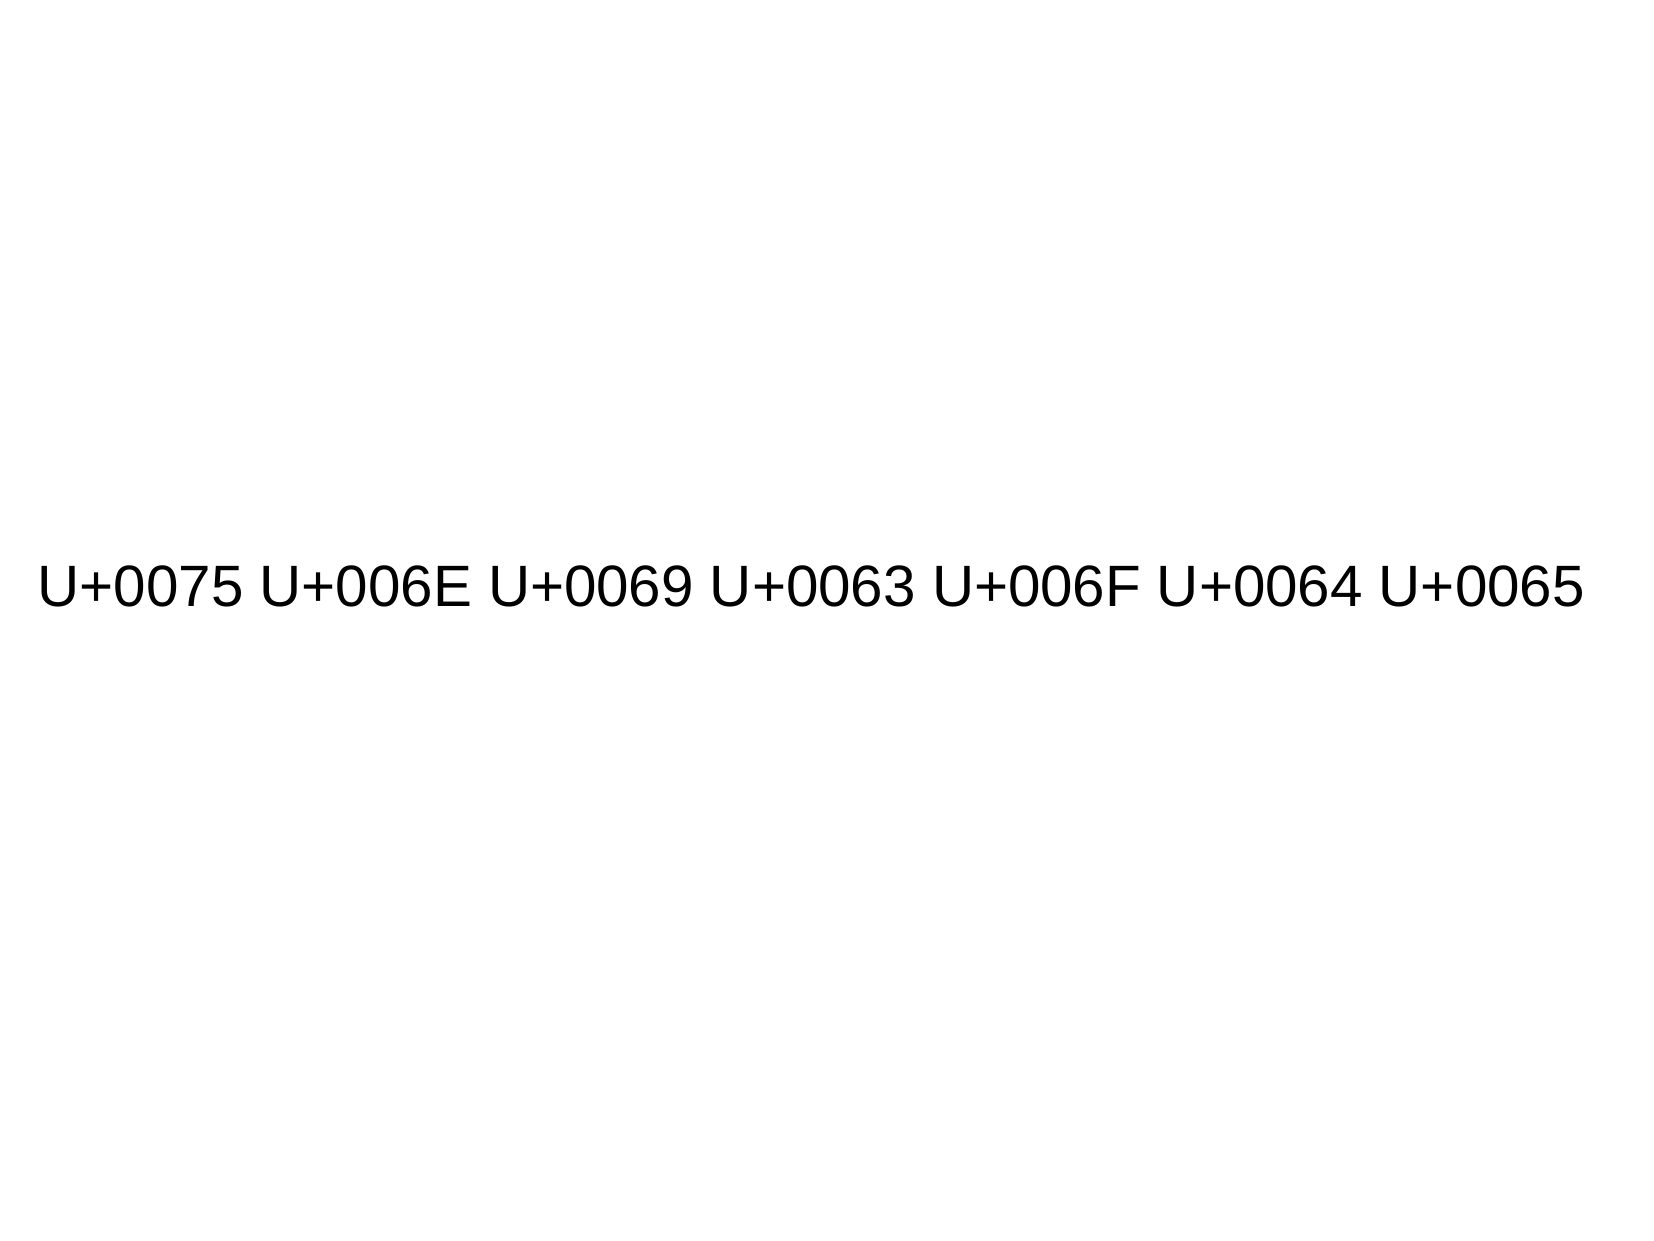

# U+0075 U+006E U+0069 U+0063 U+006F U+0064 U+0065